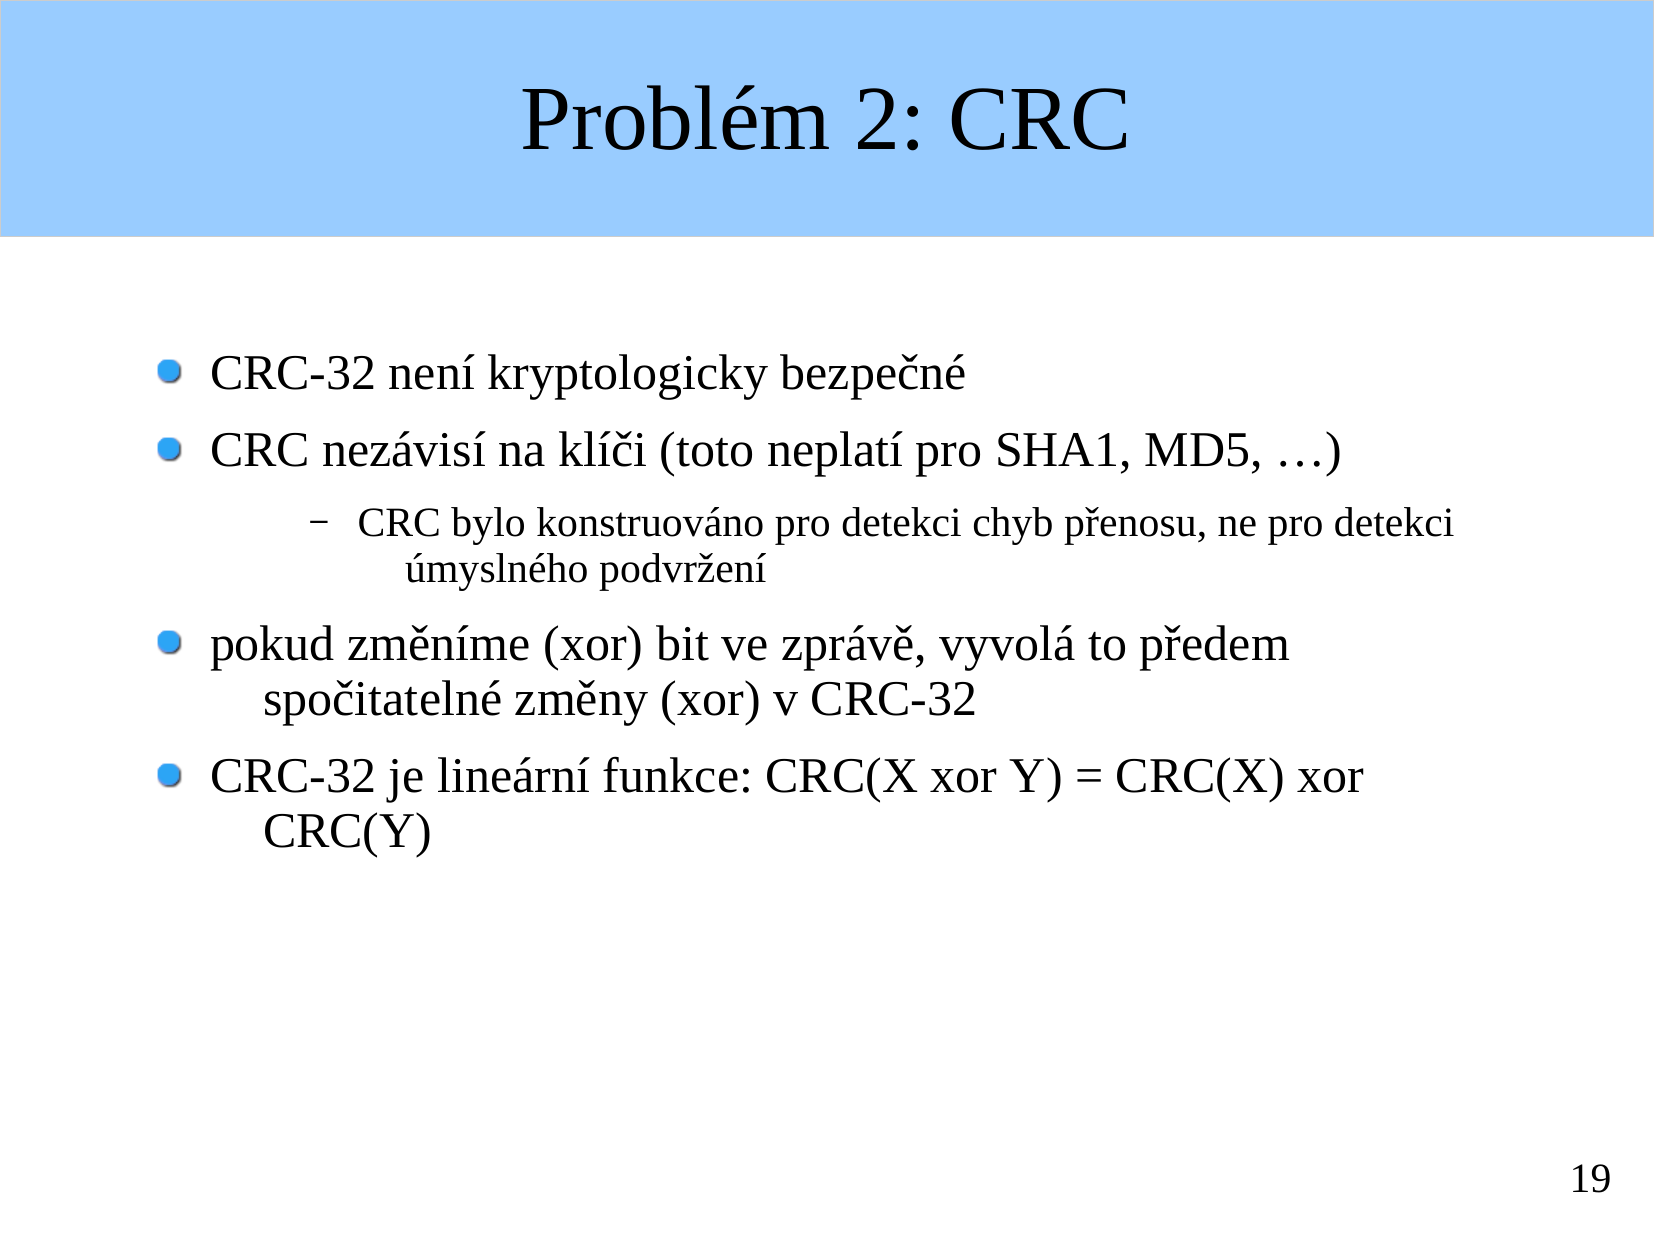

# Problém 2: CRC
CRC-32 není kryptologicky bezpečné
CRC nezávisí na klíči (toto neplatí pro SHA1, MD5, …)
CRC bylo konstruováno pro detekci chyb přenosu, ne pro detekci úmyslného podvržení
pokud změníme (xor) bit ve zprávě, vyvolá to předem spočitatelné změny (xor) v CRC-32
CRC-32 je lineární funkce: CRC(X xor Y) = CRC(X) xor CRC(Y)